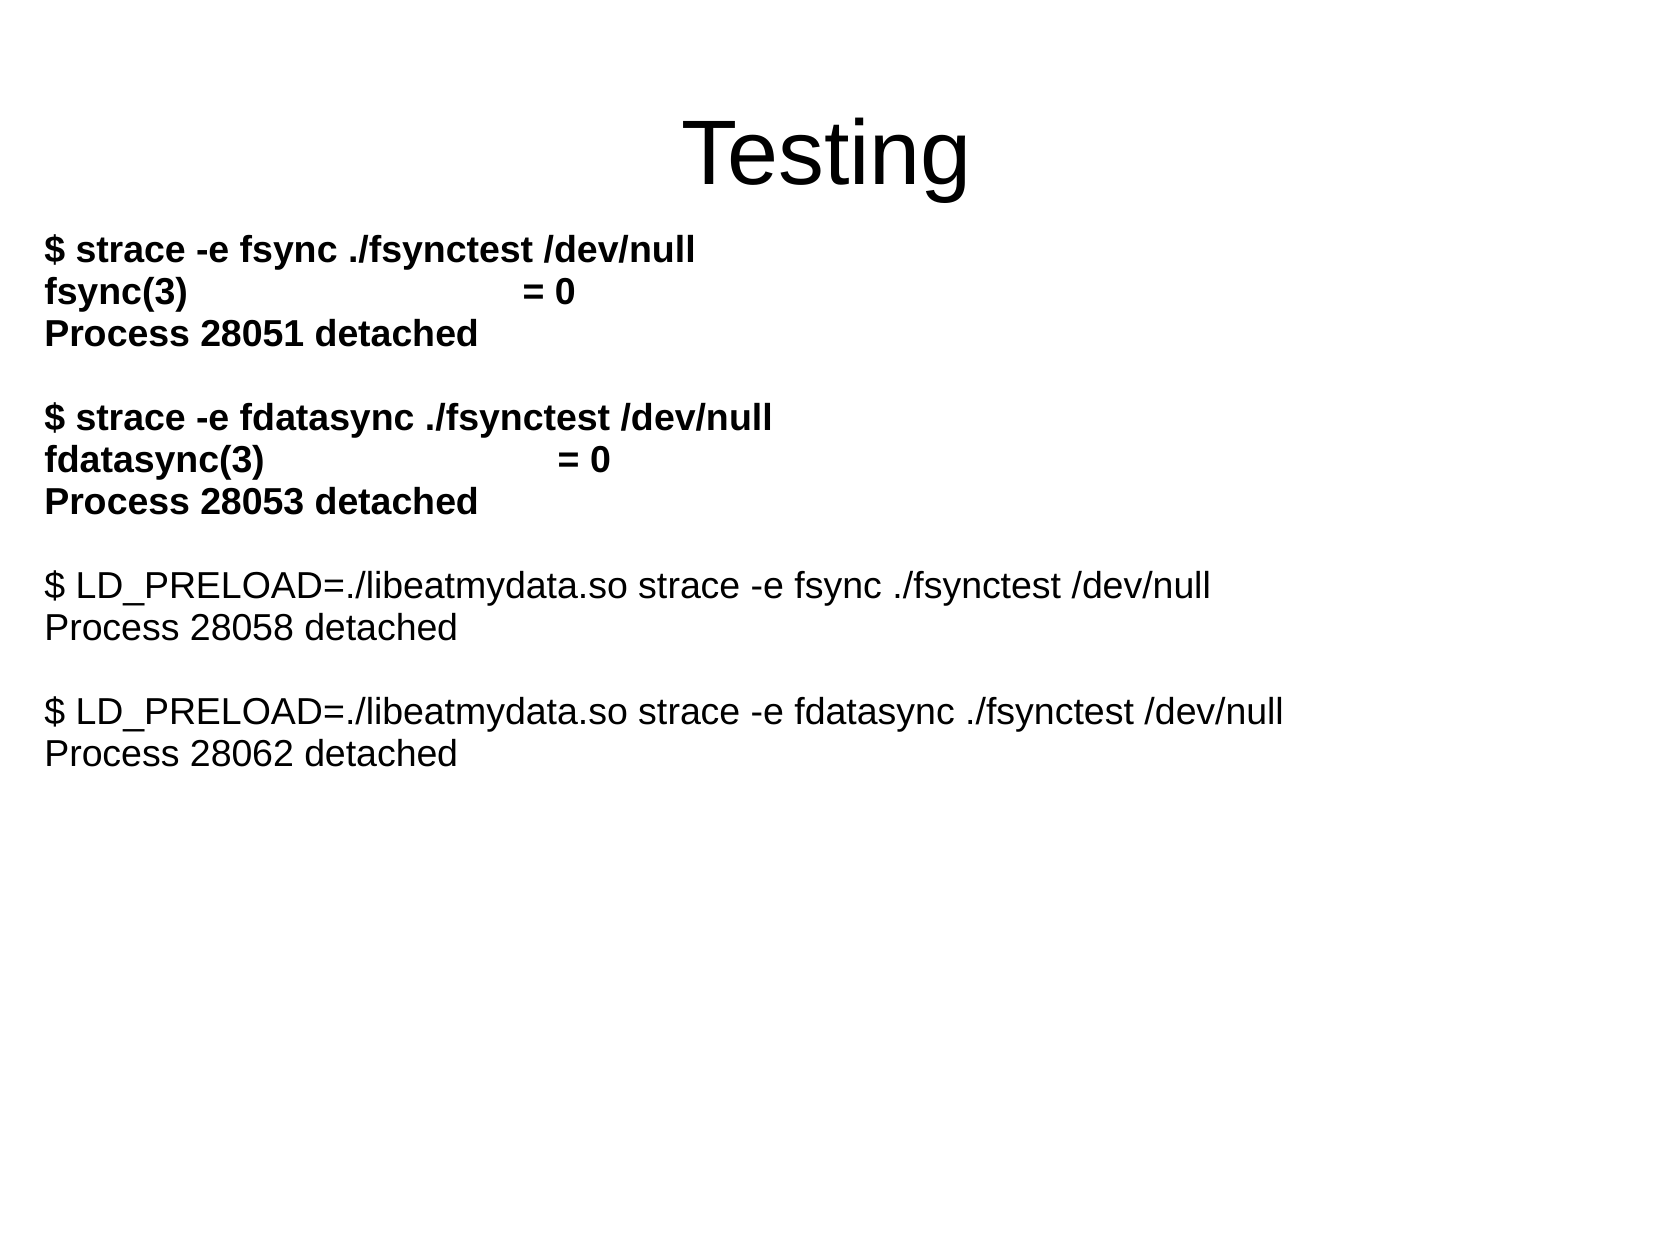

# Testing
$ strace -e fsync ./fsynctest /dev/null
fsync(3) = 0
Process 28051 detached
$ strace -e fdatasync ./fsynctest /dev/null
fdatasync(3) = 0
Process 28053 detached
$ LD_PRELOAD=./libeatmydata.so strace -e fsync ./fsynctest /dev/null
Process 28058 detached
$ LD_PRELOAD=./libeatmydata.so strace -e fdatasync ./fsynctest /dev/null
Process 28062 detached